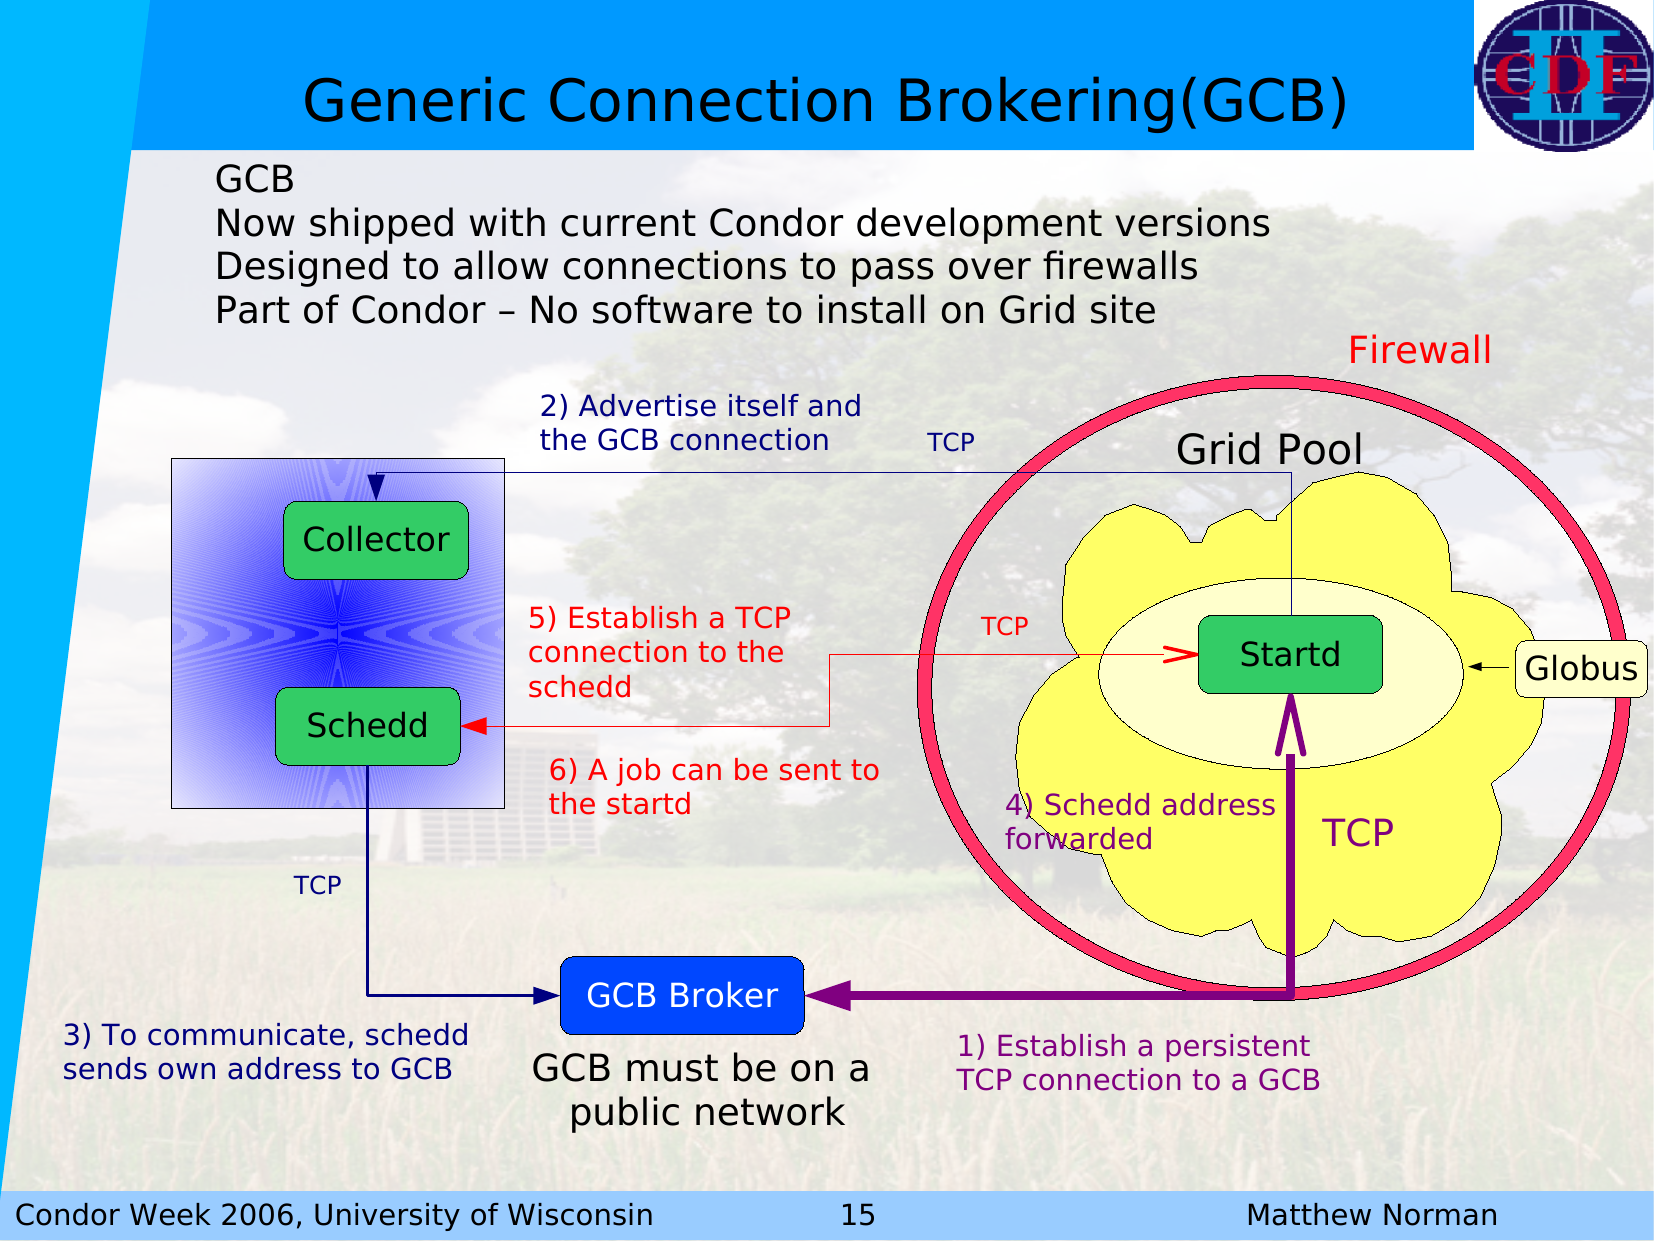

Generic Connection Brokering(GCB)
GCB
Now shipped with current Condor development versions
Designed to allow connections to pass over firewalls
Part of Condor – No software to install on Grid site
Firewall
2) Advertise itself and the GCB connection
Grid Pool
TCP
Collector
5) Establish a TCP connection to the
schedd
TCP
Startd
Globus
Schedd
6) A job can be sent to the startd
4) Schedd address forwarded
TCP
TCP
GCB Broker
3) To communicate, schedd sends own address to GCB
1) Establish a persistent TCP connection to a GCB
GCB must be on a
public network